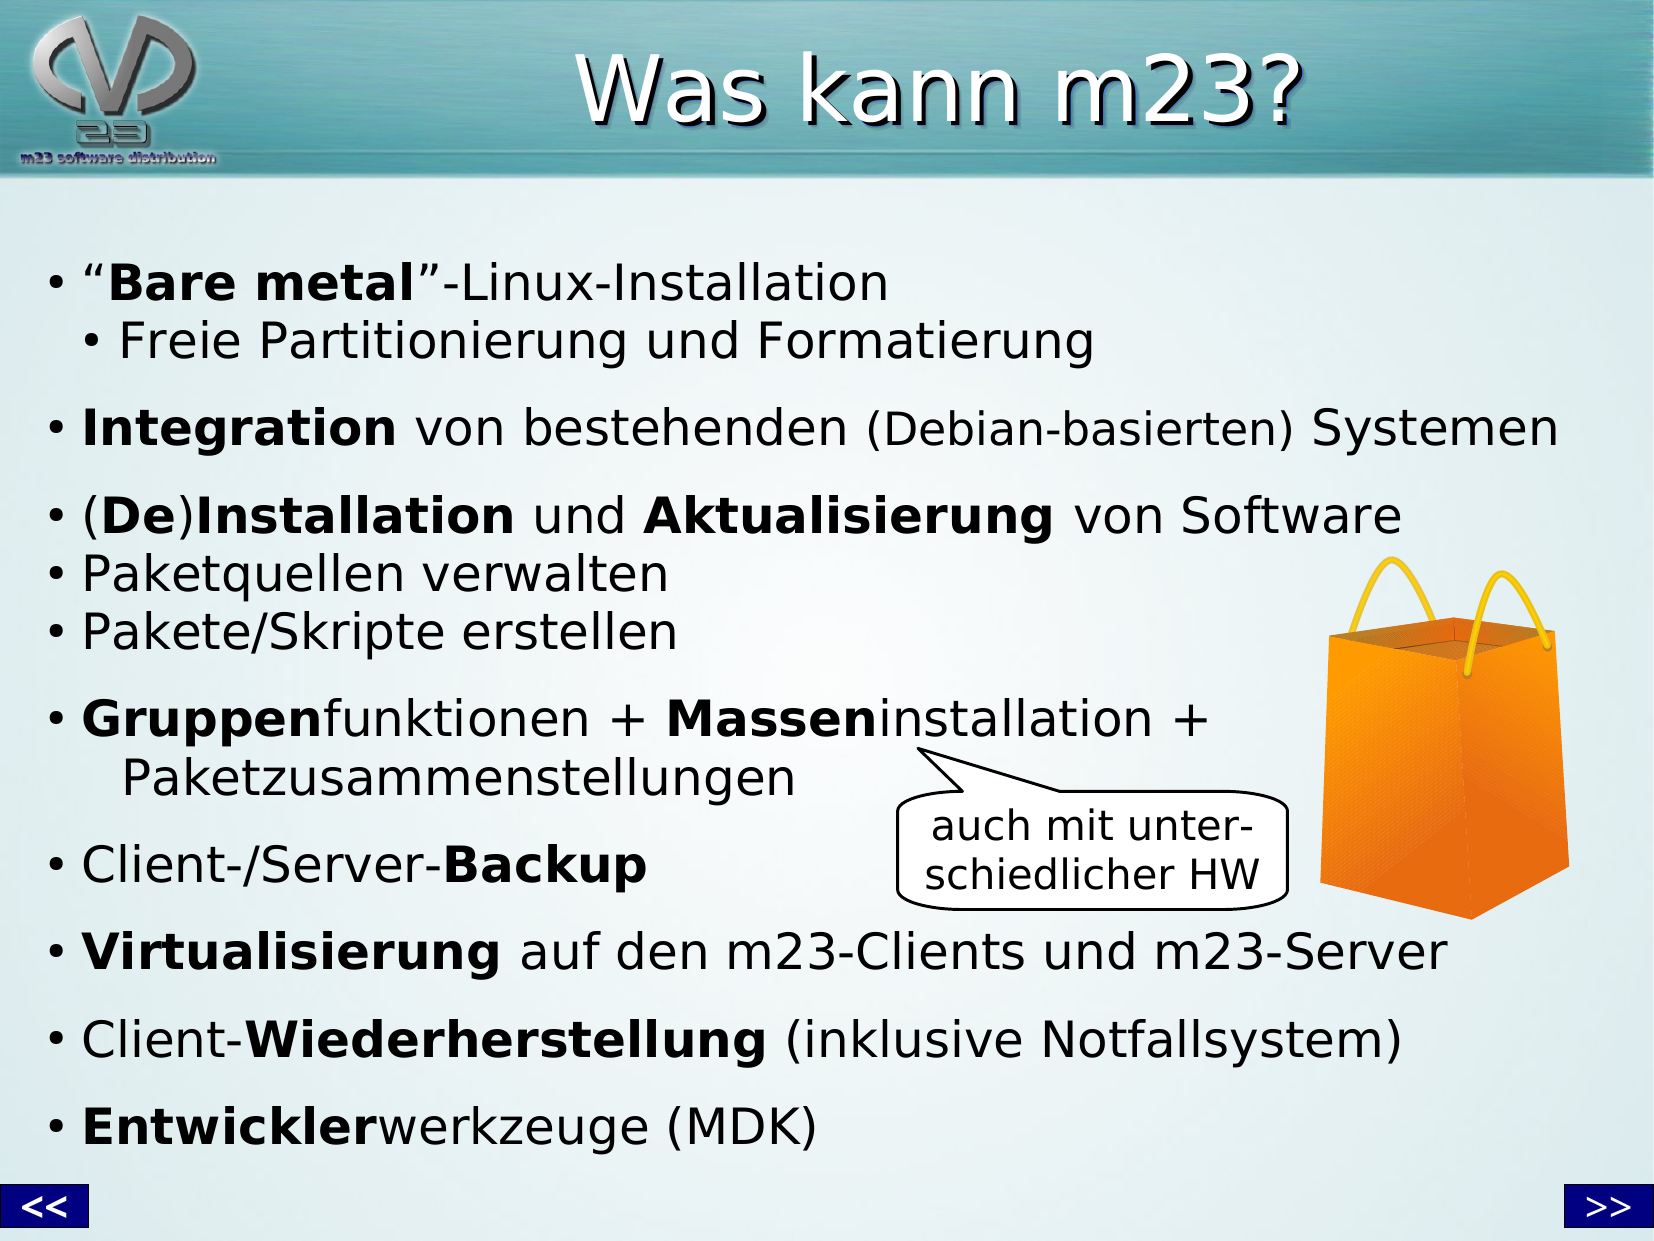

# Was kann m23?
 “Bare metal”-Linux-Installation
Freie Partitionierung und Formatierung
 Integration von bestehenden (Debian-basierten) Systemen
 (De)Installation und Aktualisierung von Software
 Paketquellen verwalten
 Pakete/Skripte erstellen
 Gruppenfunktionen + Masseninstallation +
 	Paketzusammenstellungen
 Client-/Server-Backup
 Virtualisierung auf den m23-Clients und m23-Server
 Client-Wiederherstellung (inklusive Notfallsystem)
 Entwicklerwerkzeuge (MDK)
auch mit unter-
schiedlicher HW